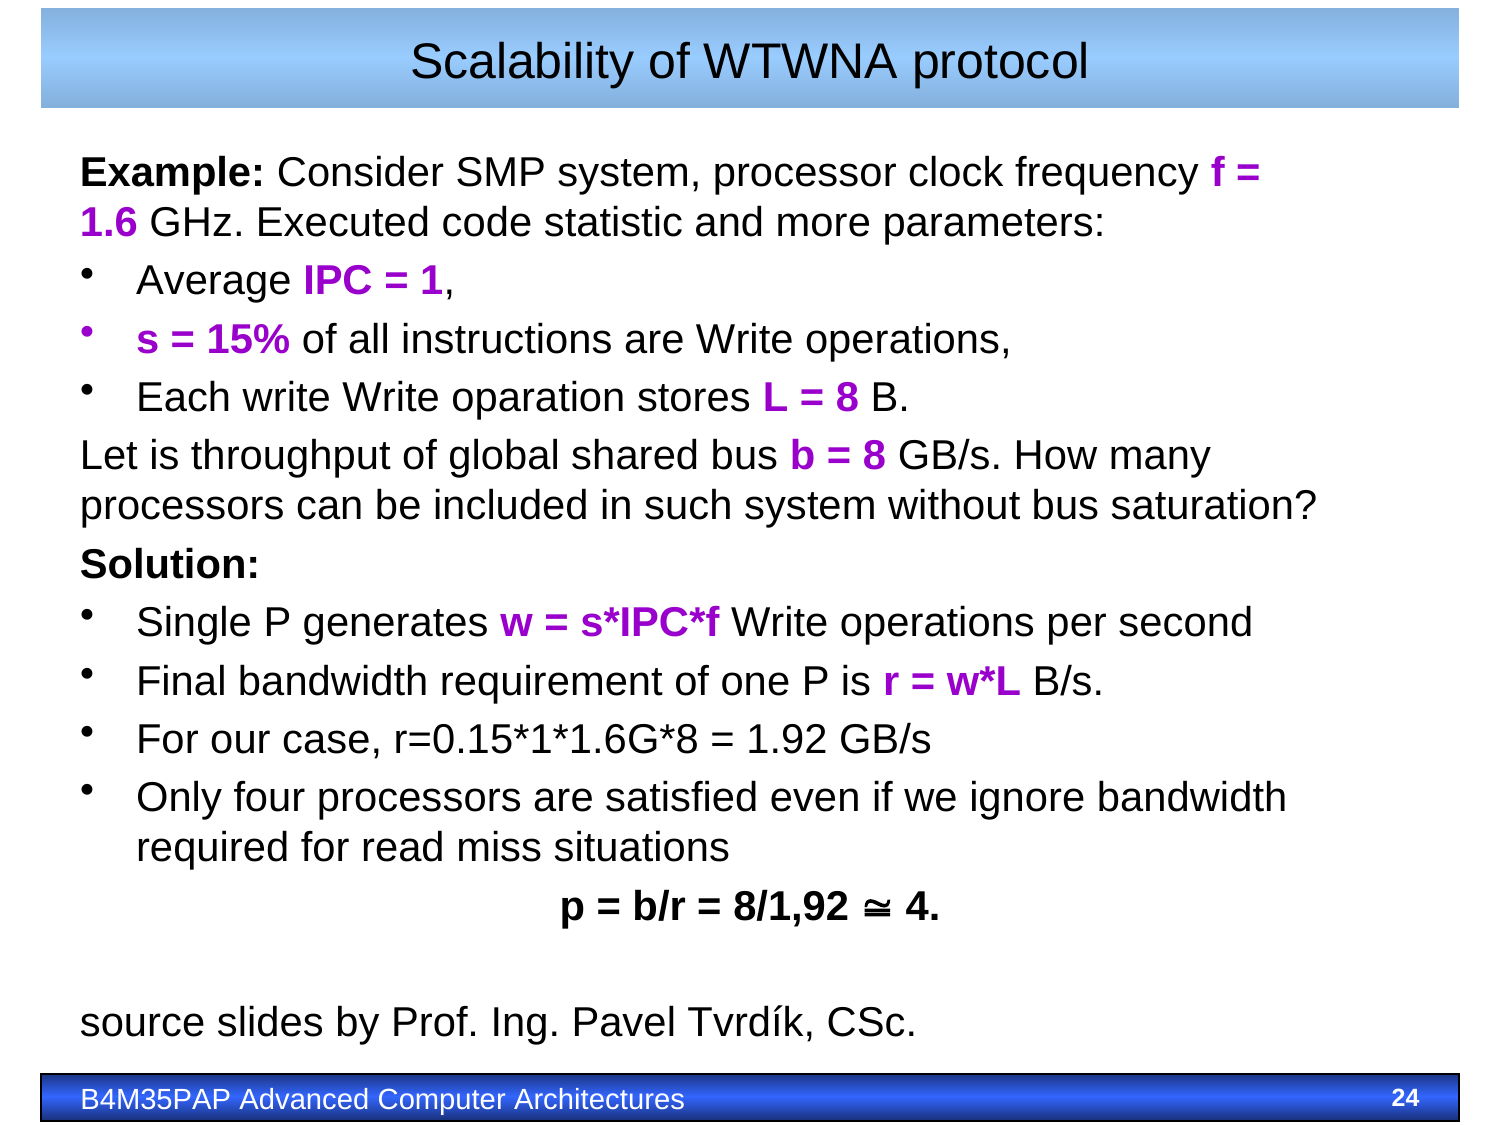

Scalability of WTWNA protocol
# Example: Consider SMP system, processor clock frequency f = 1.6 GHz. Executed code statistic and more parameters:
Average IPC = 1,
s = 15% of all instructions are Write operations,
Each write Write oparation stores L = 8 B.
Let is throughput of global shared bus b = 8 GB/s. How many processors can be included in such system without bus saturation?
Solution:
Single P generates w = s*IPC*f Write operations per second
Final bandwidth requirement of one P is r = w*L B/s.
For our case, r=0.15*1*1.6G*8 = 1.92 GB/s
Only four processors are satisfied even if we ignore bandwidth required for read miss situations
p = b/r = 8/1,92  4.
source slides by Prof. Ing. Pavel Tvrdík, CSc.